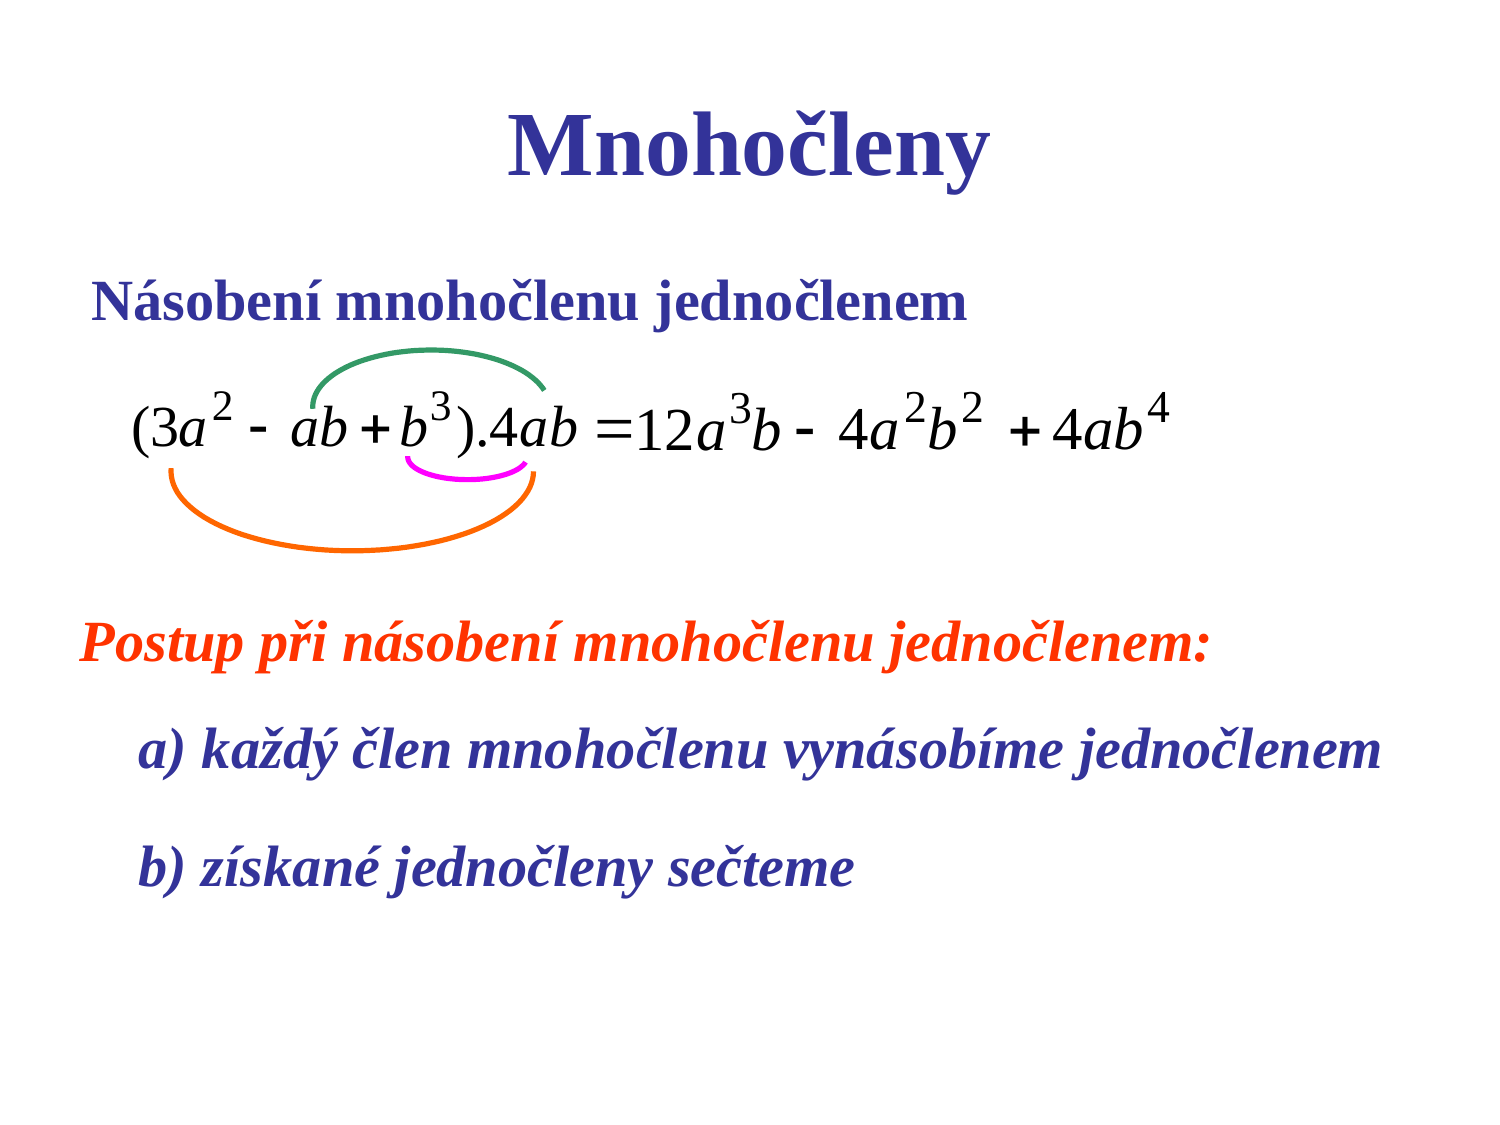

# Mnohočleny
Násobení mnohočlenu jednočlenem
Postup při násobení mnohočlenu jednočlenem:
a) každý člen mnohočlenu vynásobíme jednočlenem
b) získané jednočleny sečteme